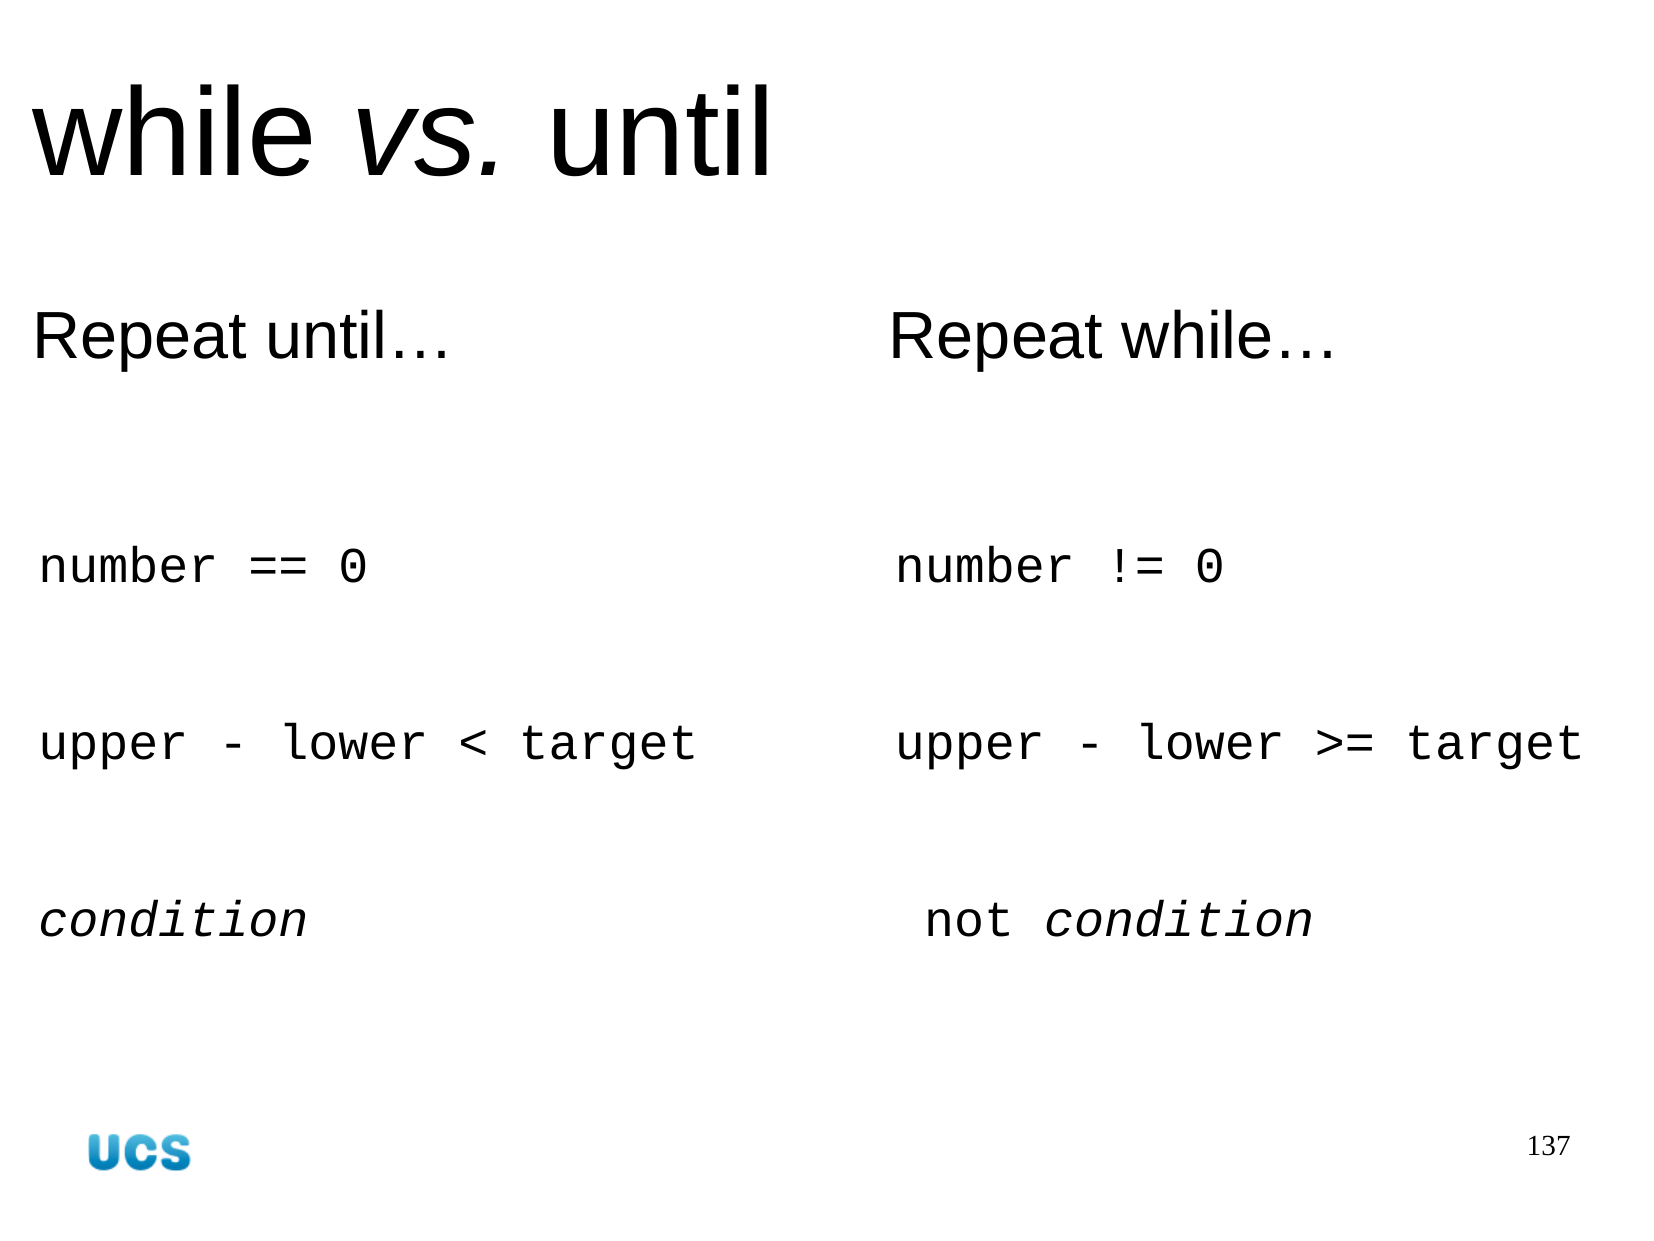

while vs. until
Repeat until…
Repeat while…
number == 0
number != 0
upper - lower < target
upper - lower >= target
condition
not condition
137